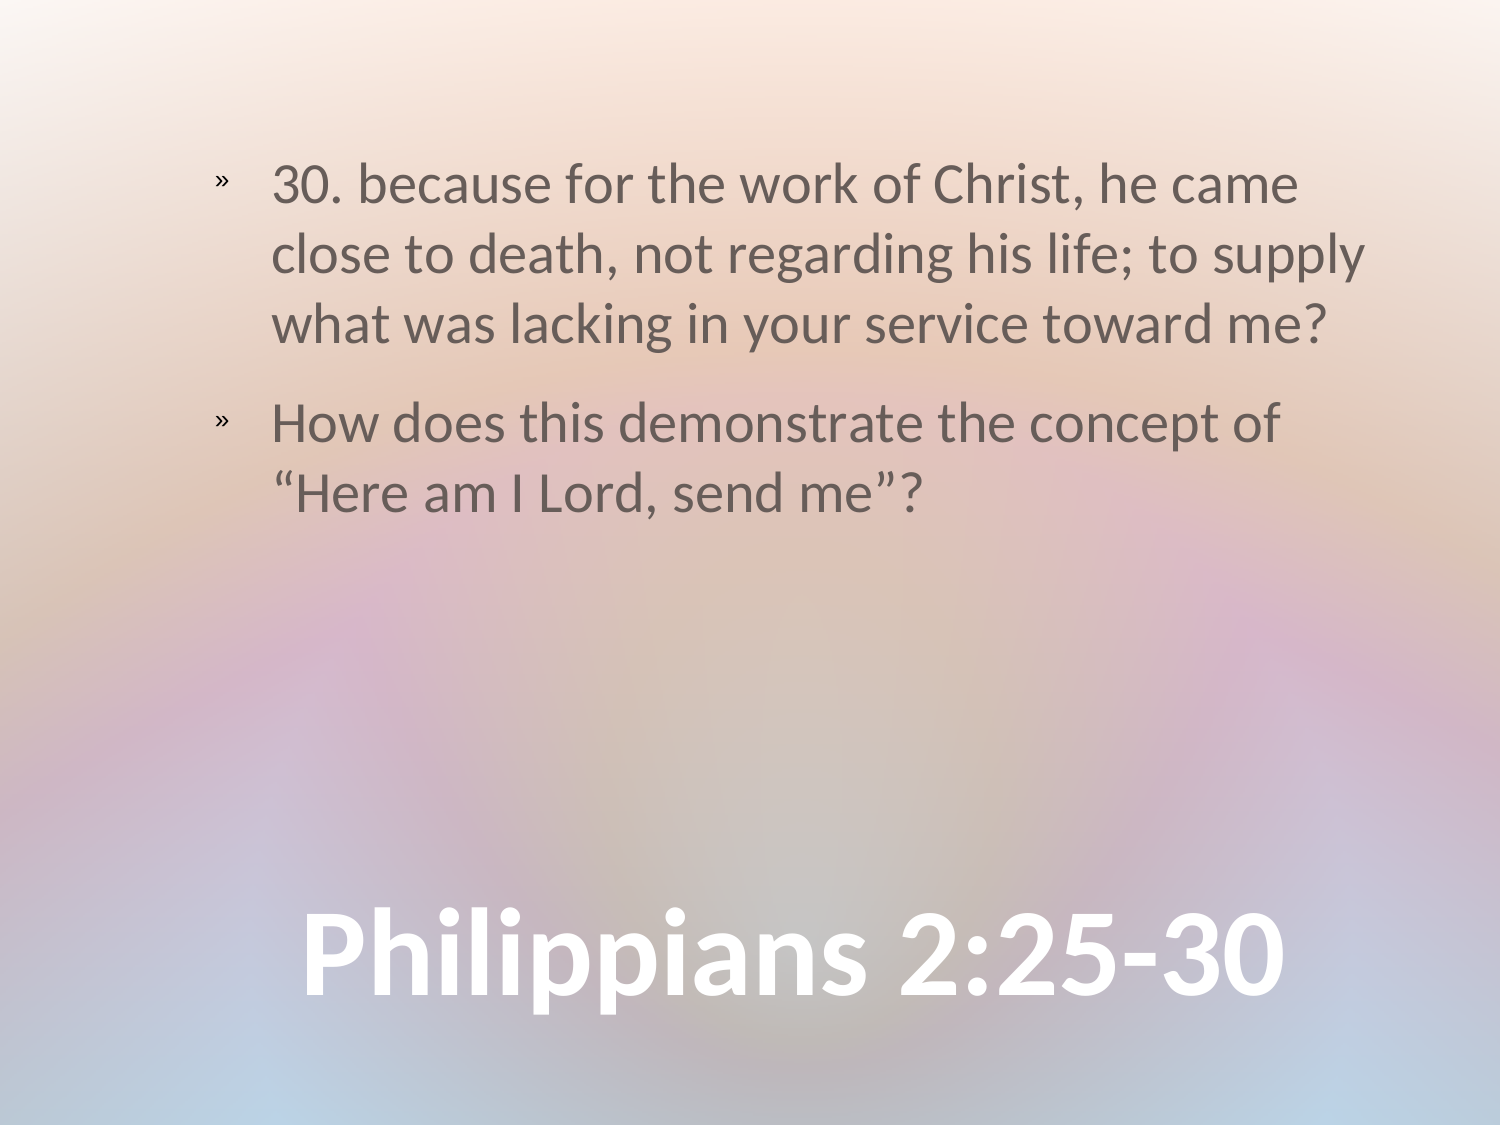

30. because for the work of Christ, he came close to death, not regarding his life; to supply what was lacking in your service toward me?
How does this demonstrate the concept of “Here am I Lord, send me”?
# Philippians 2:25-30